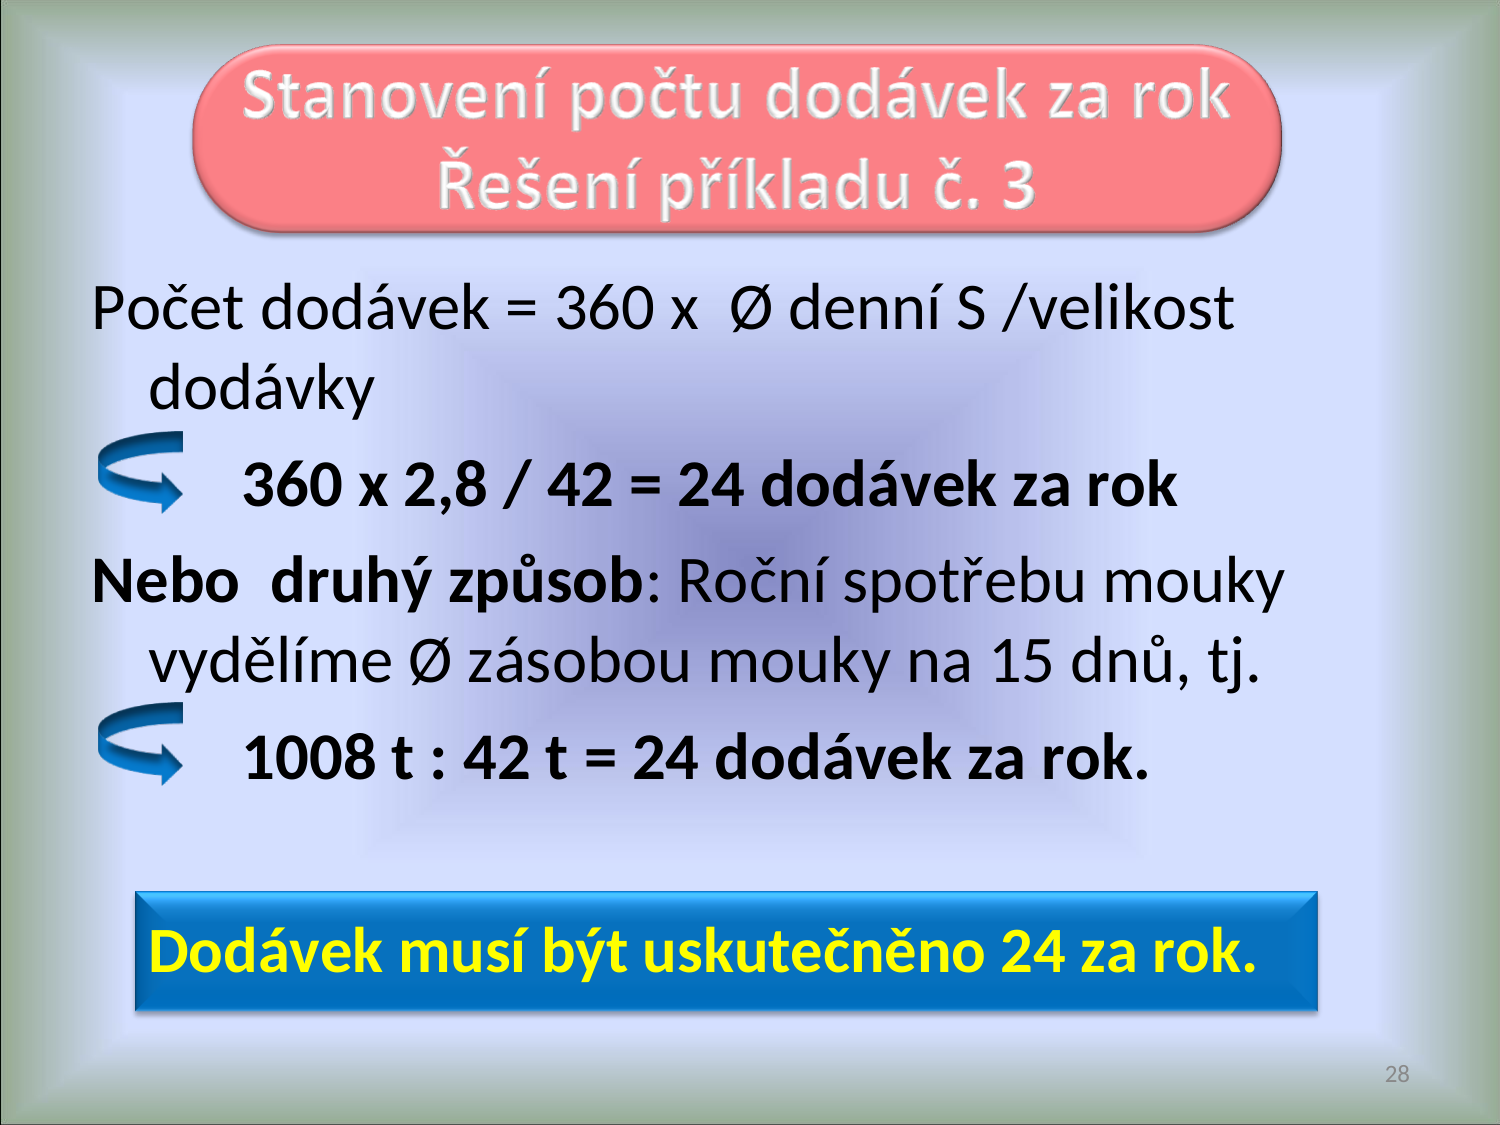

# Počet dodávek = 360 x Ø denní S /velikost dodávky
		360 x 2,8 / 42 = 24 dodávek za rok
Nebo druhý způsob: Roční spotřebu mouky vydělíme Ø zásobou mouky na 15 dnů, tj.
		1008 t : 42 t = 24 dodávek za rok.
	Dodávek musí být uskutečněno 24 za rok.